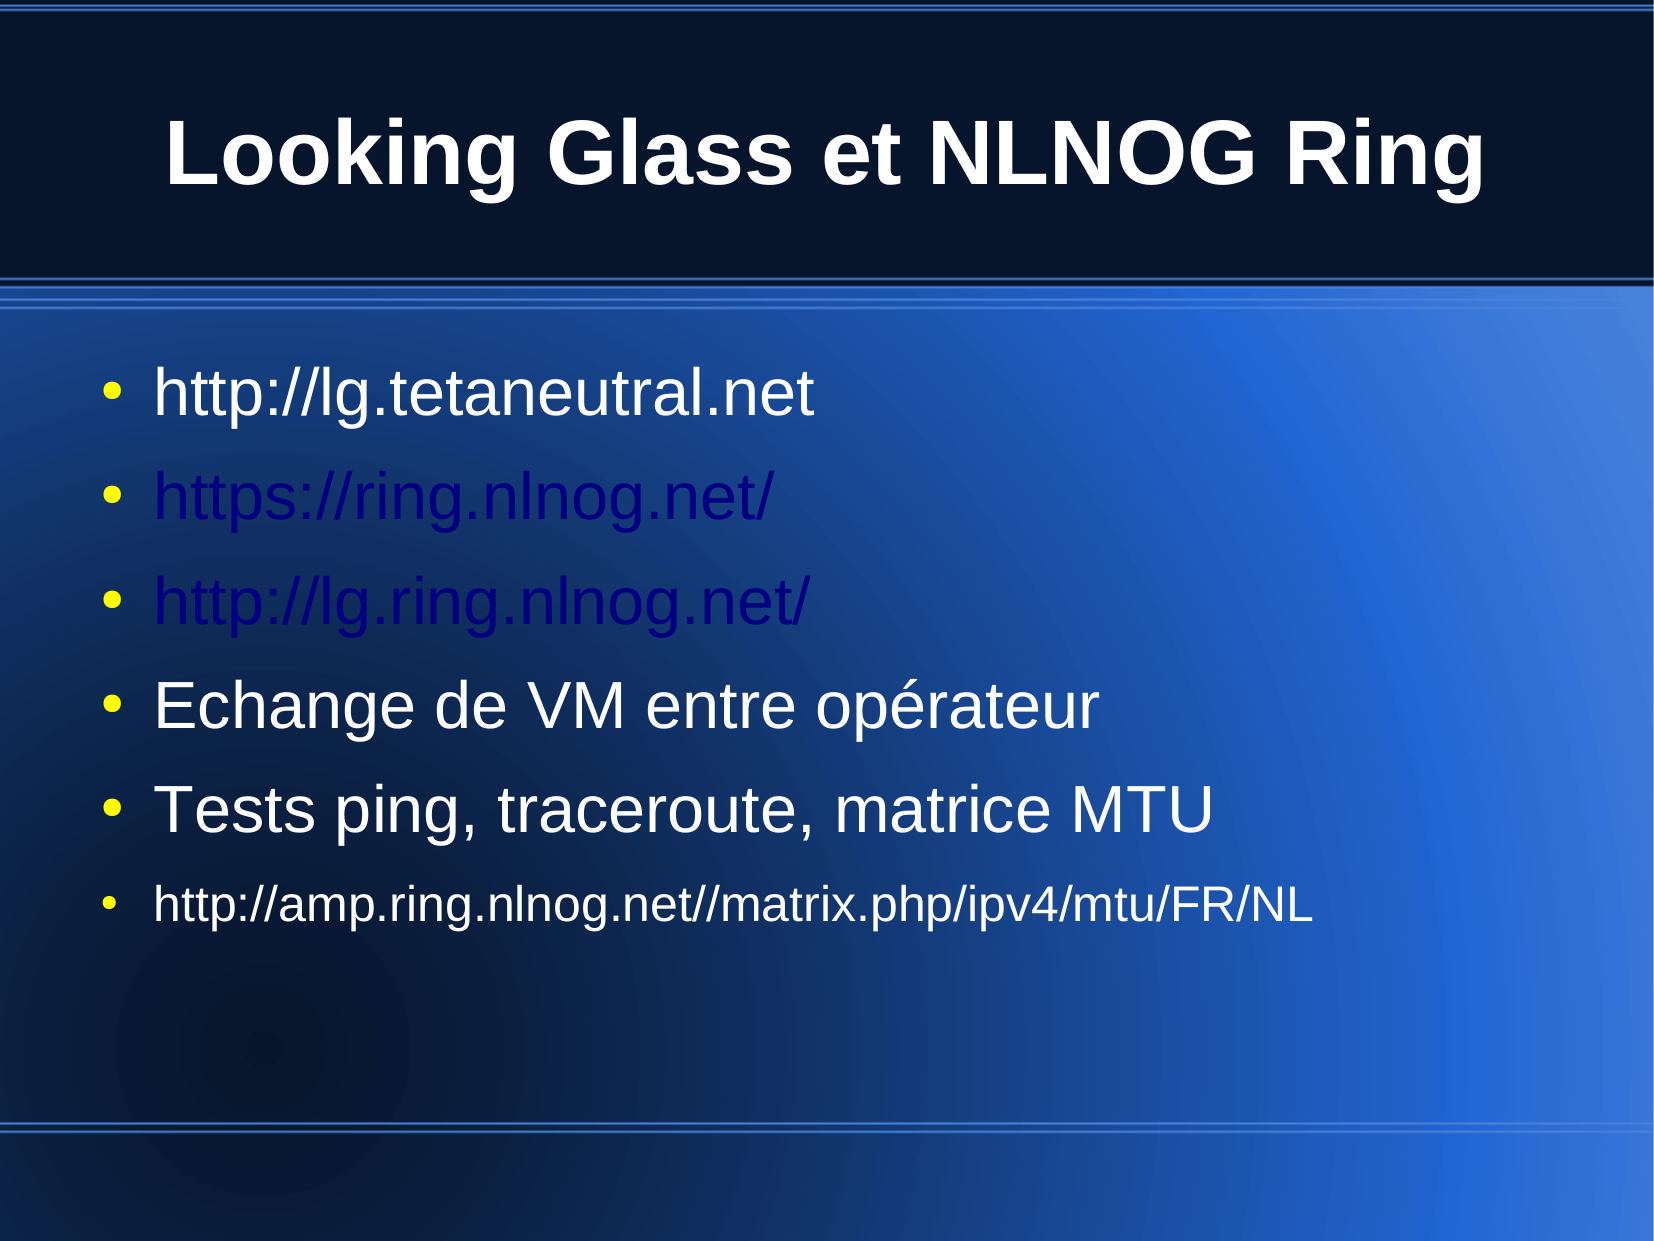

# Looking Glass et NLNOG Ring
http://lg.tetaneutral.net
https://ring.nlnog.net/
http://lg.ring.nlnog.net/
Echange de VM entre opérateur
Tests ping, traceroute, matrice MTU
http://amp.ring.nlnog.net//matrix.php/ipv4/mtu/FR/NL